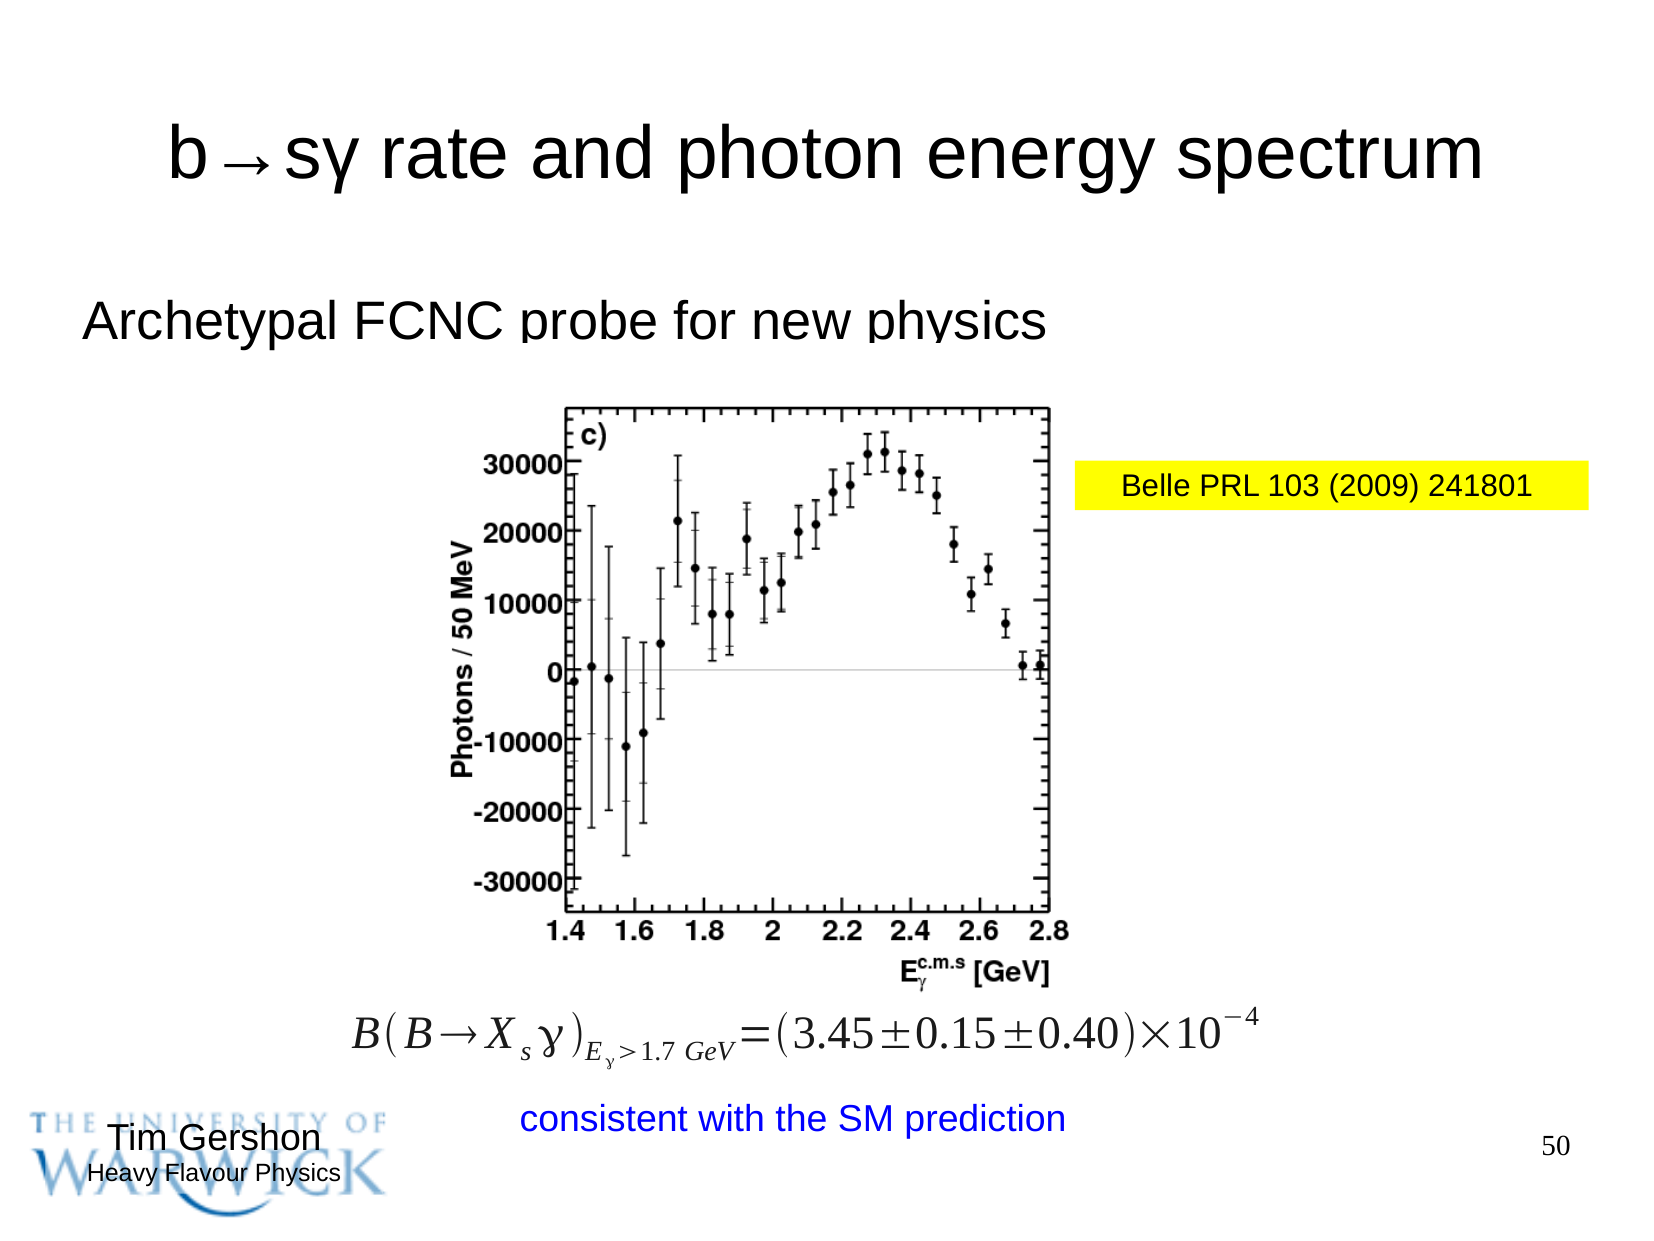

# b→sγ rate and photon energy spectrum
Archetypal FCNC probe for new physics
Belle PRL 103 (2009) 241801
consistent with the SM prediction
Tim Gershon
B physics experiments
Tim Gershon
Heavy Flavour Physics
50